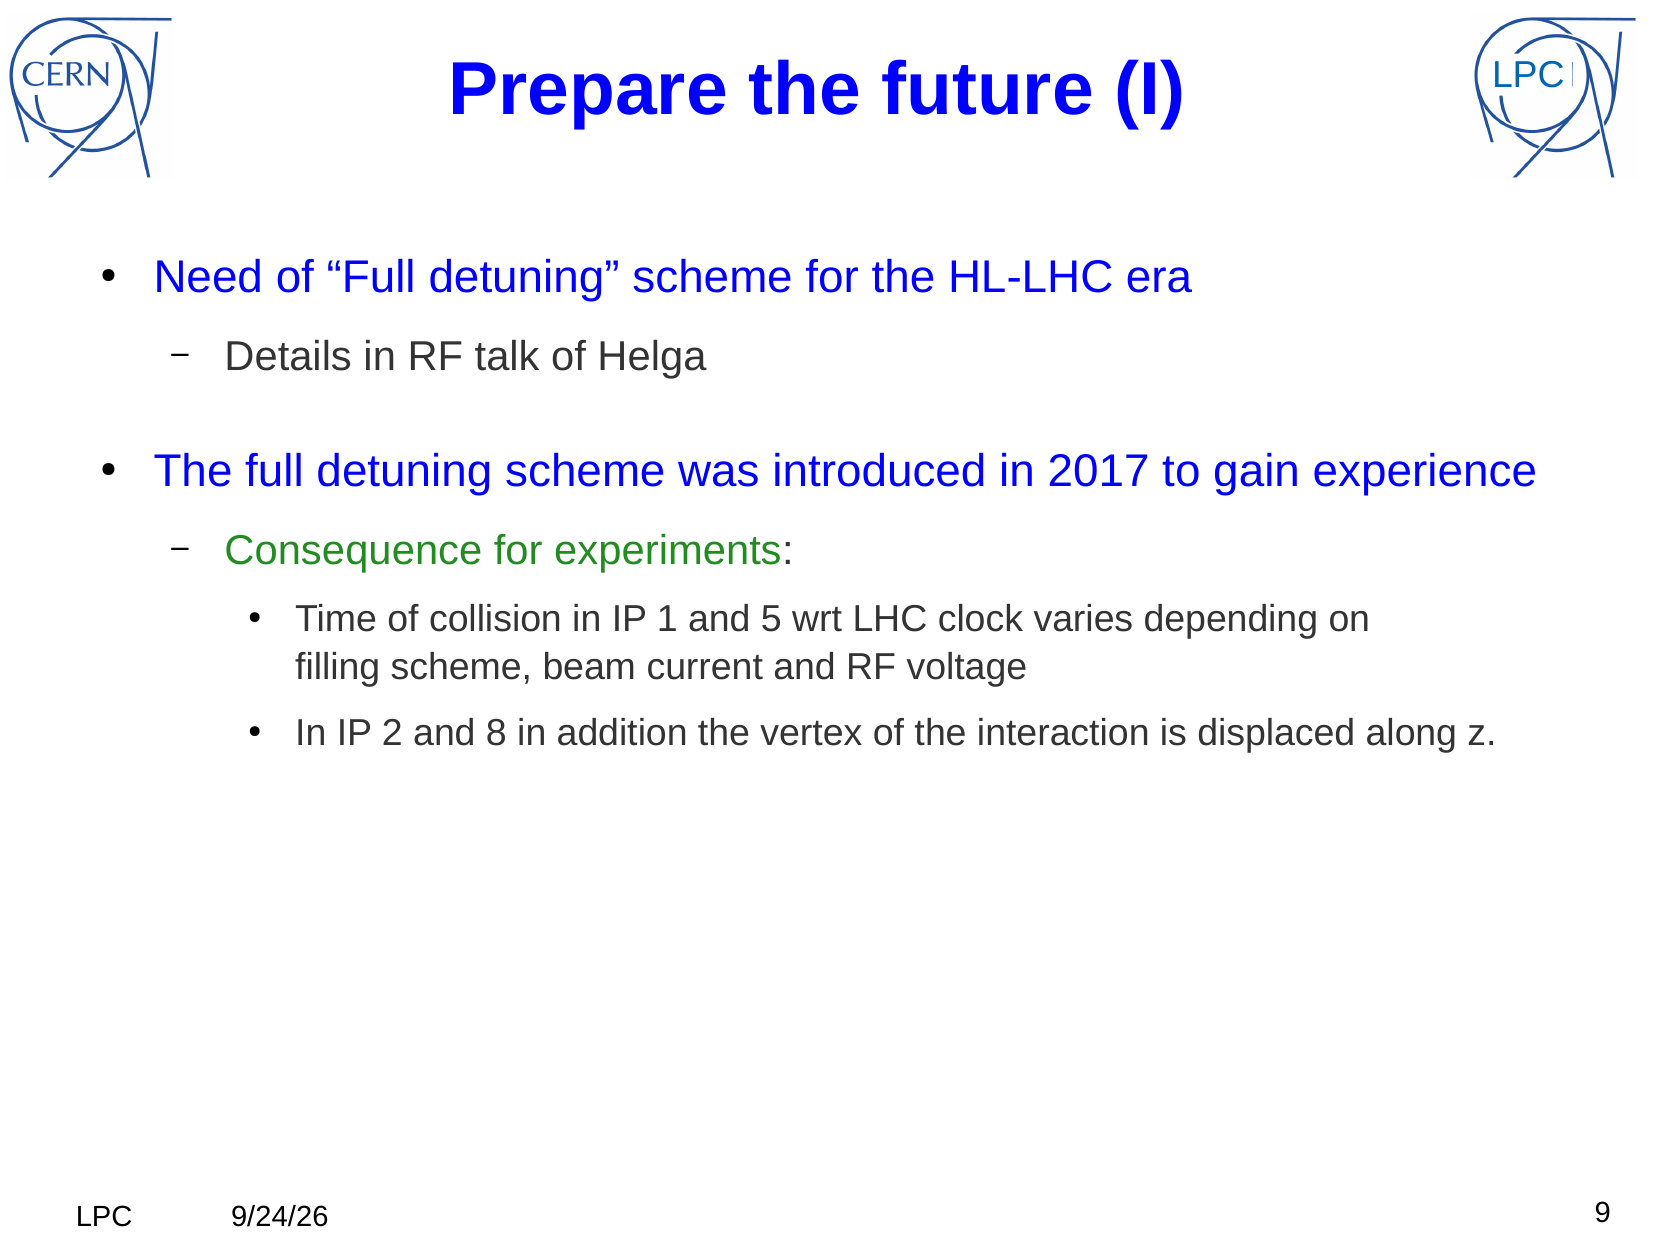

# Prepare the future (I)
Need of “Full detuning” scheme for the HL-LHC era
Details in RF talk of Helga
The full detuning scheme was introduced in 2017 to gain experience
Consequence for experiments:
Time of collision in IP 1 and 5 wrt LHC clock varies depending on
filling scheme, beam current and RF voltage
In IP 2 and 8 in addition the vertex of the interaction is displaced along z.